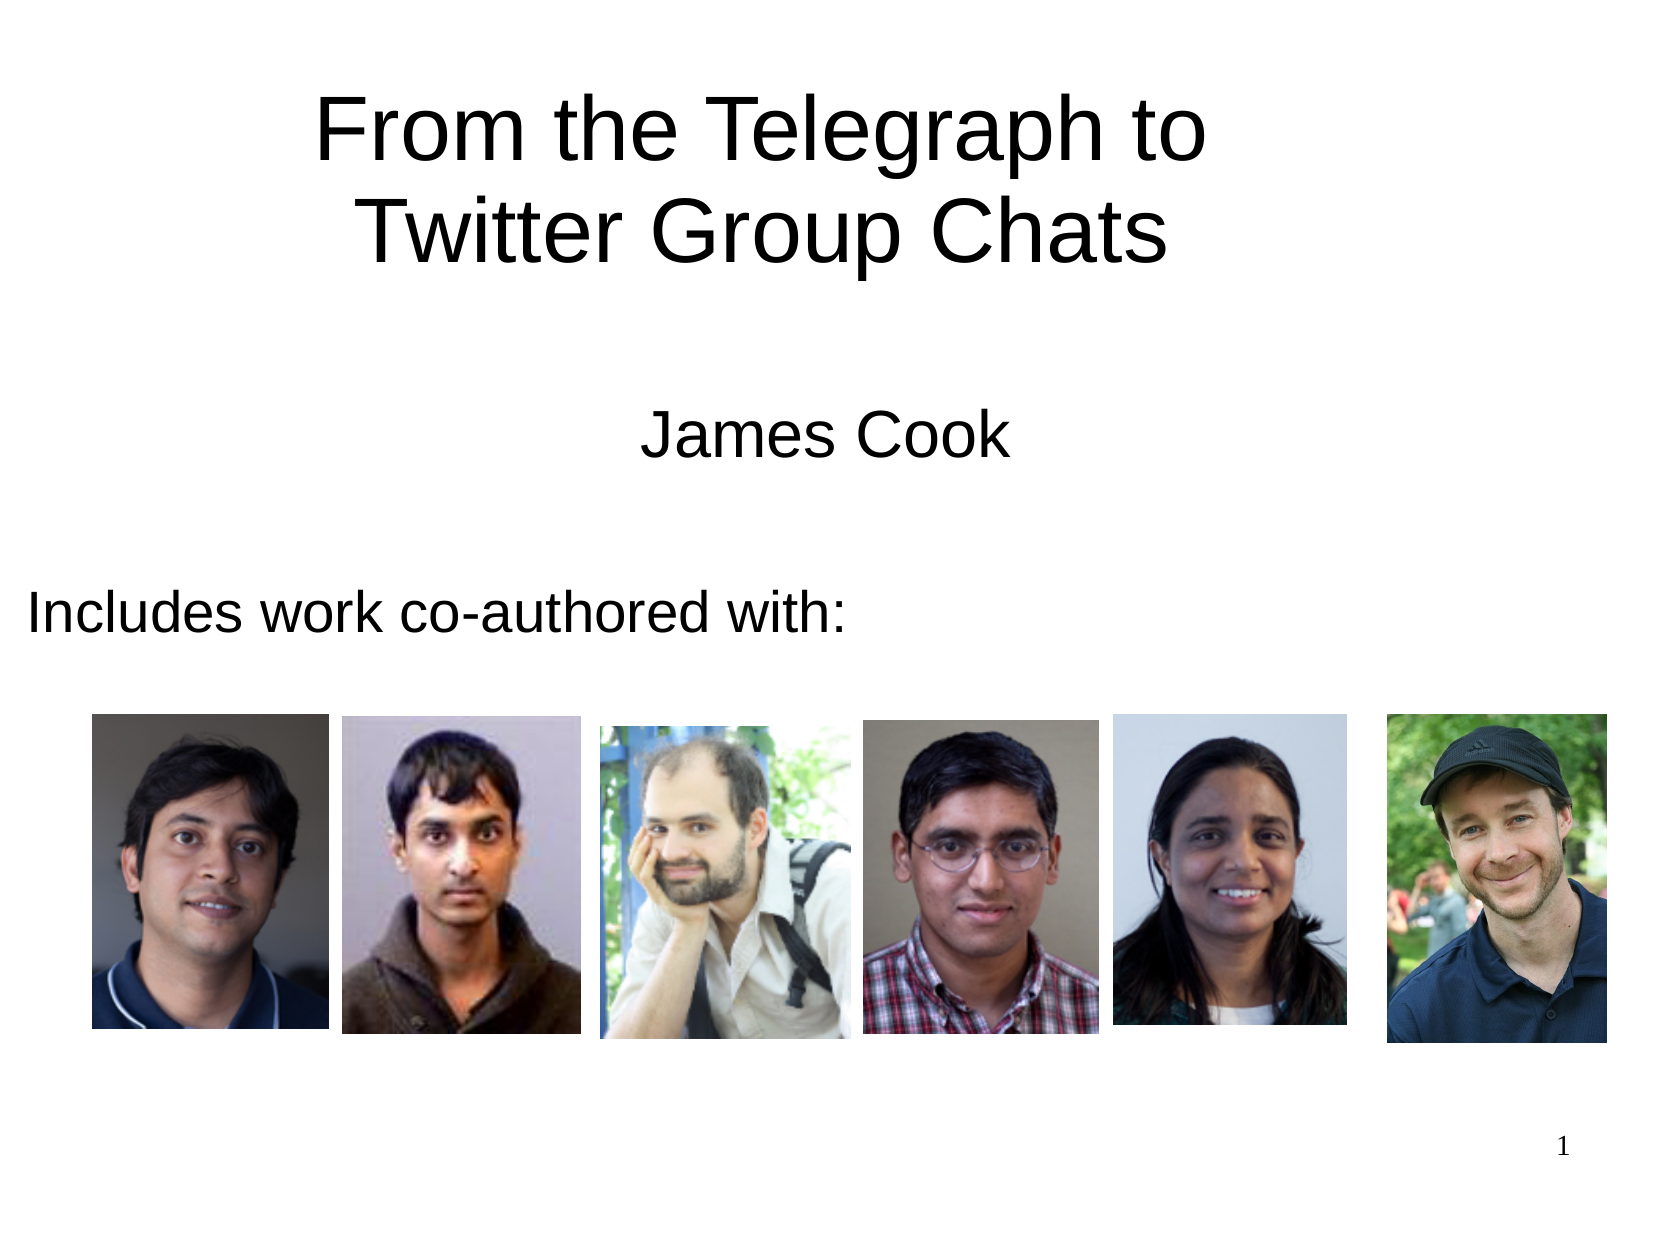

# From the Telegraph to Twitter Group Chats
James Cook
Includes work co-authored with:
1